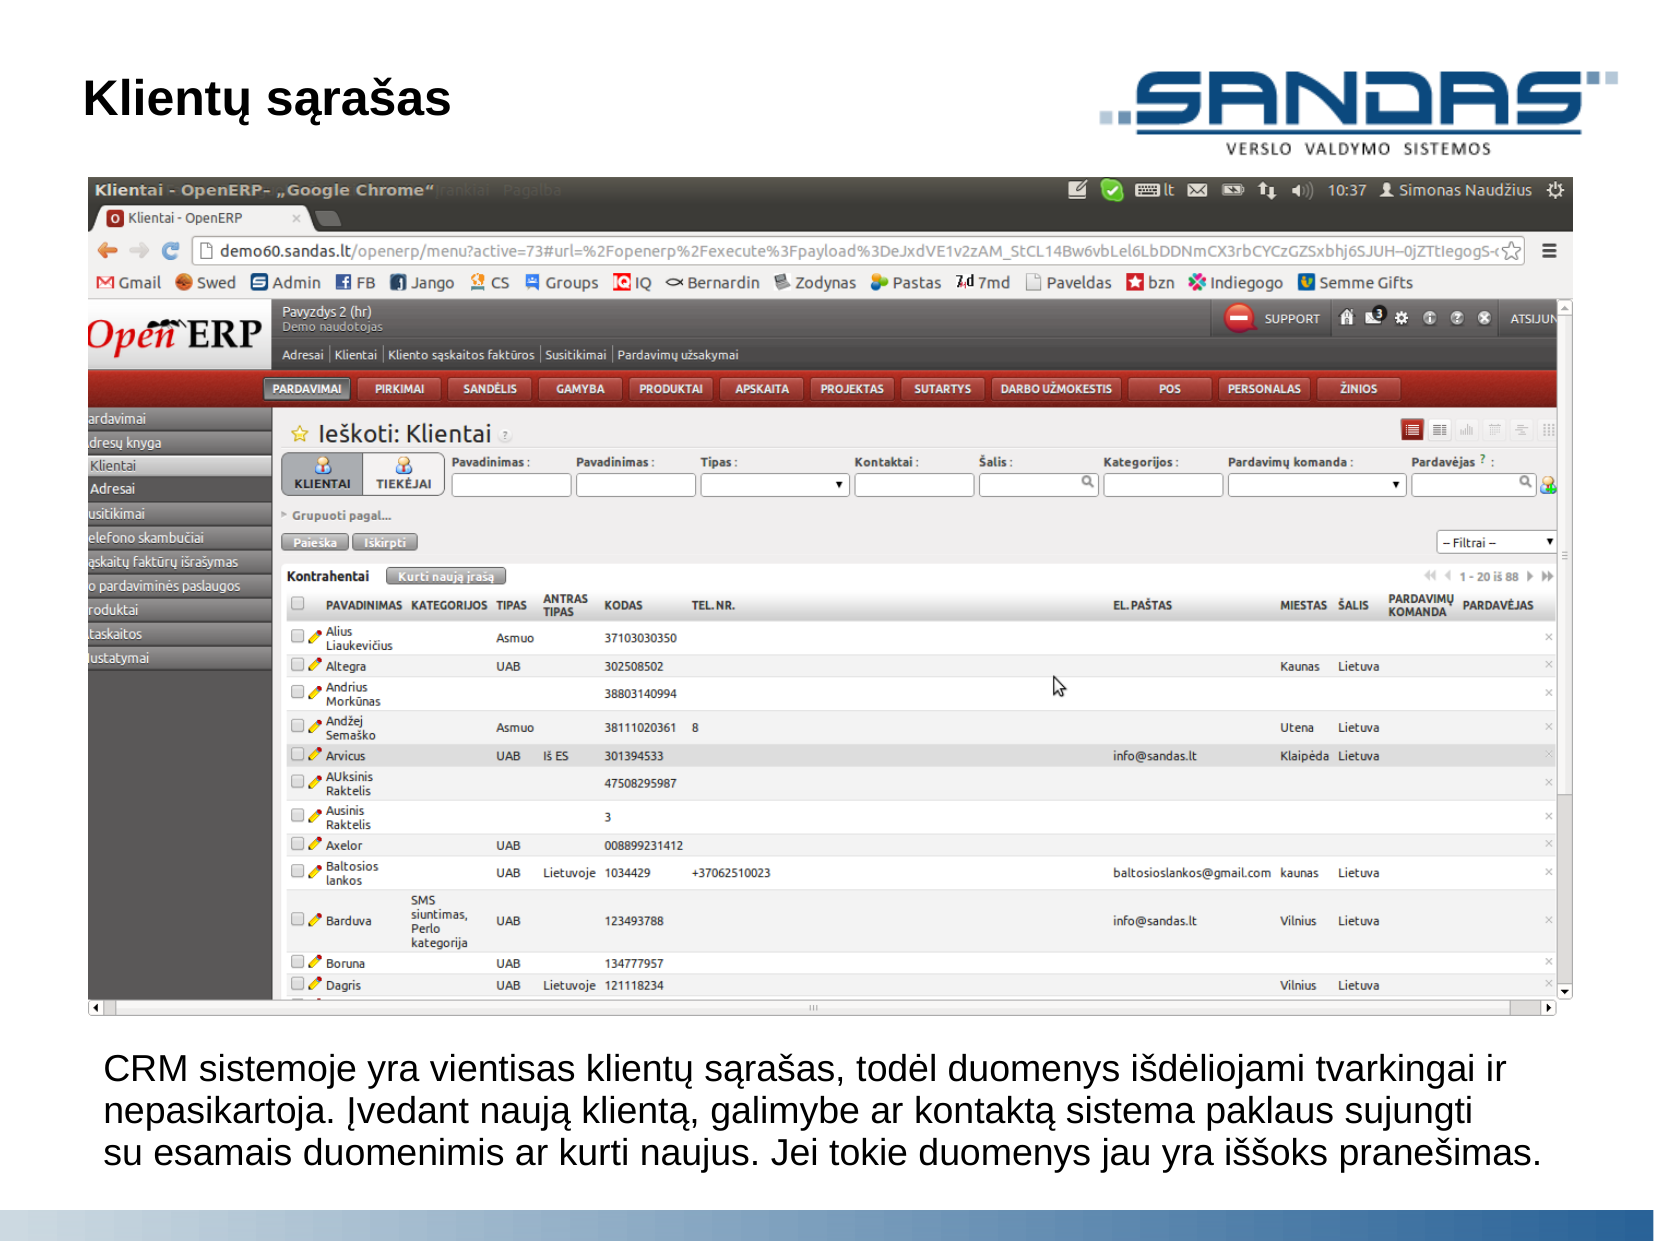

# Klientų sąrašas
CRM sistemoje yra vientisas klientų sąrašas, todėl duomenys išdėliojami tvarkingai ir
nepasikartoja. Įvedant naują klientą, galimybe ar kontaktą sistema paklaus sujungti
su esamais duomenimis ar kurti naujus. Jei tokie duomenys jau yra iššoks pranešimas.